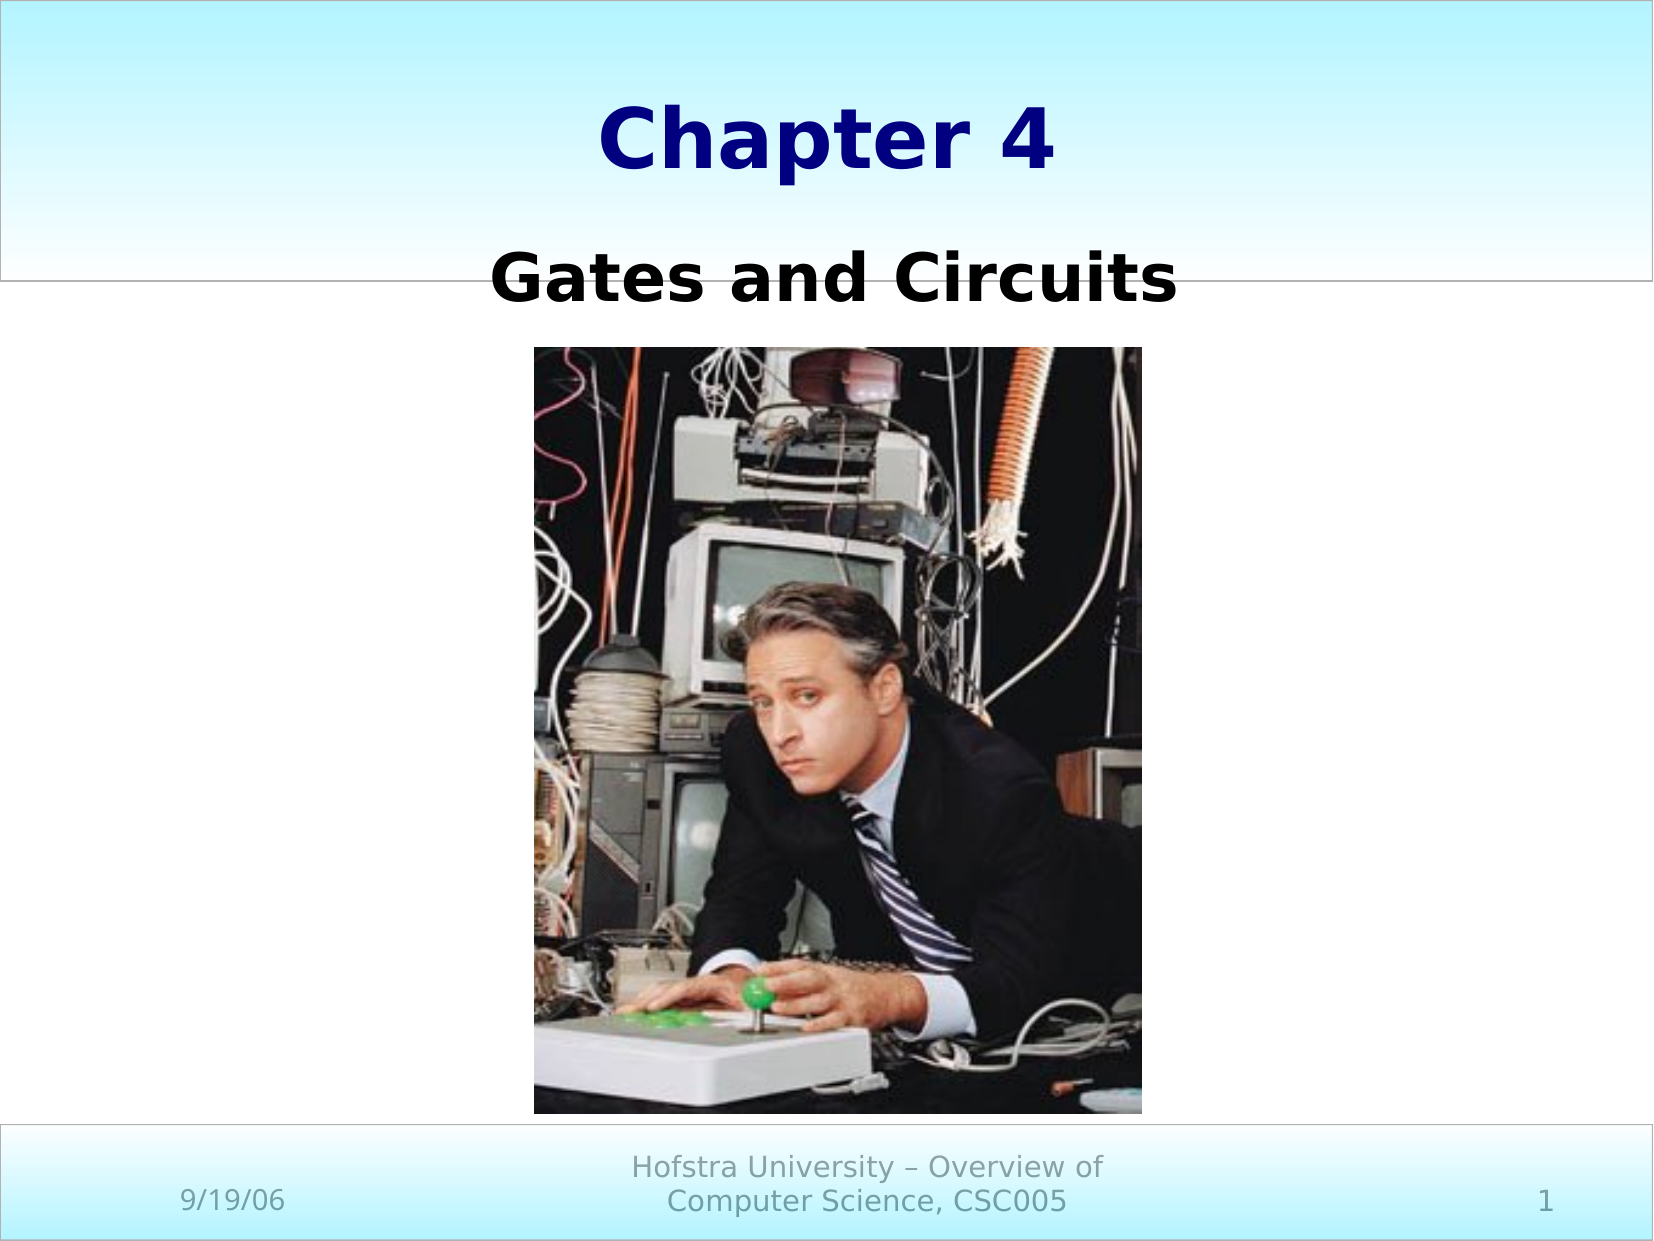

# Chapter 4
Gates and Circuits
09/27/06
1